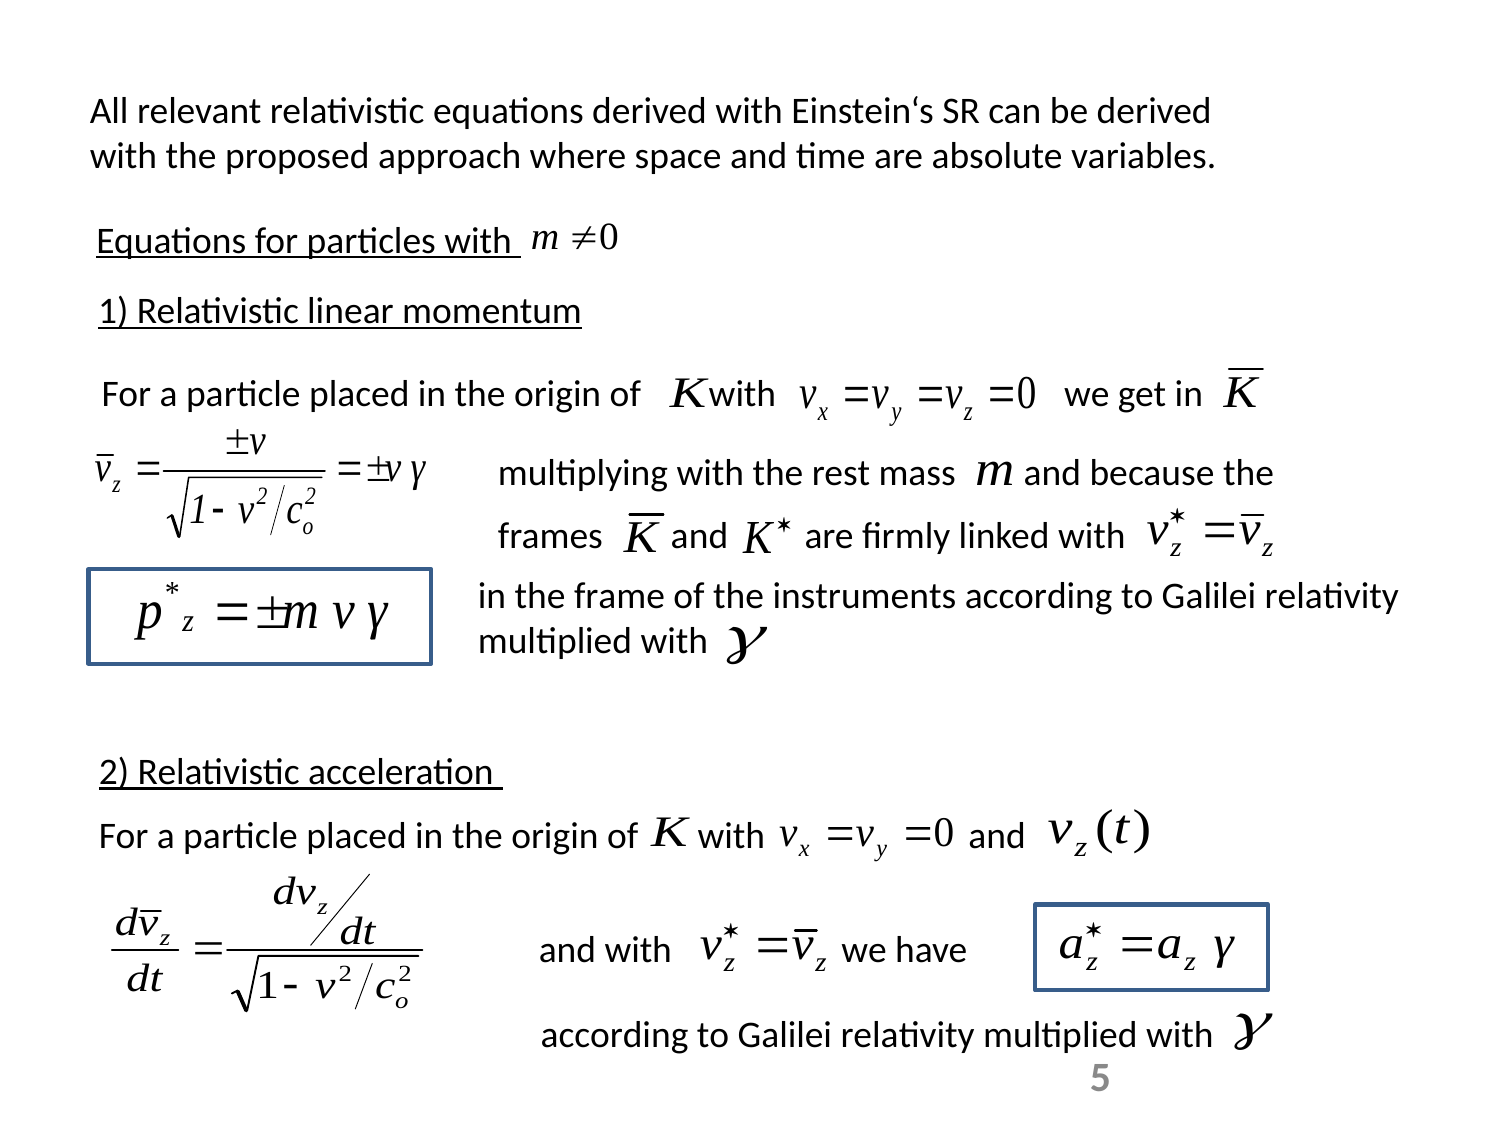

All relevant relativistic equations derived with Einstein‘s SR can be derived
with the proposed approach where space and time are absolute variables.
Equations for particles with
1) Relativistic linear momentum
For a particle placed in the origin of with we get in
multiplying with the rest mass and because the
frames and are firmly linked with
in the frame of the instruments according to Galilei relativity
multiplied with
v
2) Relativistic acceleration
For a particle placed in the origin of with and
v
and with we have
according to Galilei relativity multiplied with